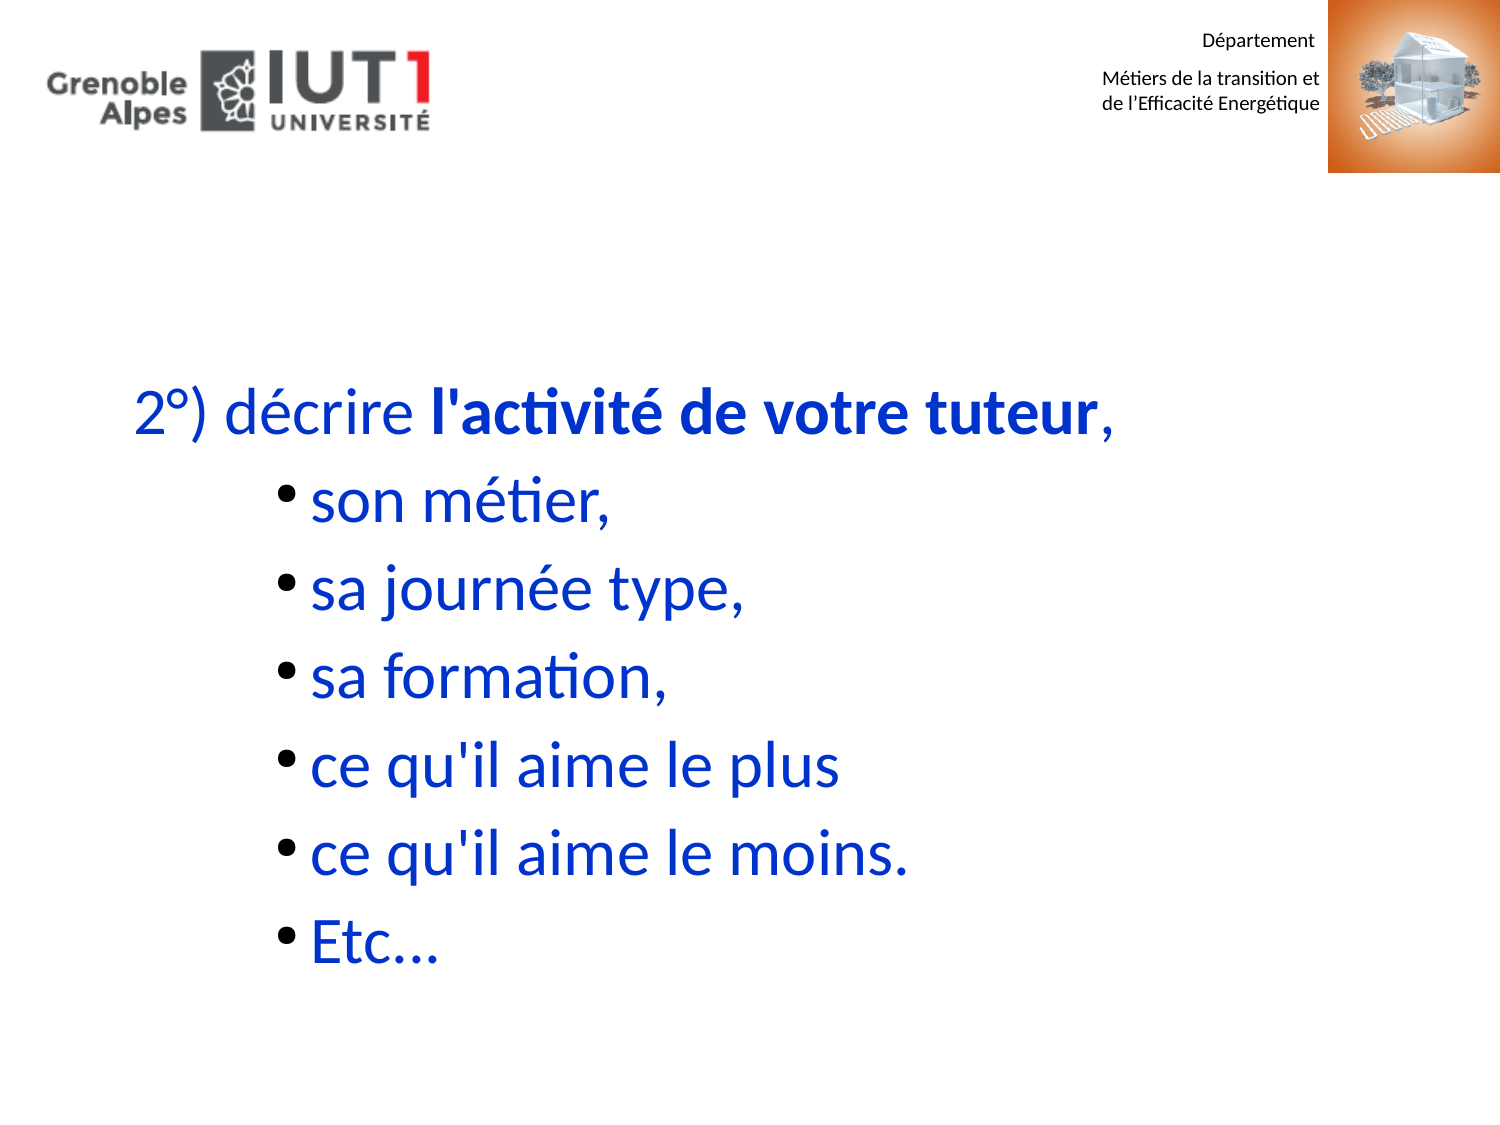

Département
Métiers de la transition et de l’Efficacité Energétique
2°) décrire l'activité de votre tuteur,
son métier,
sa journée type,
sa formation,
ce qu'il aime le plus
ce qu'il aime le moins.
Etc...